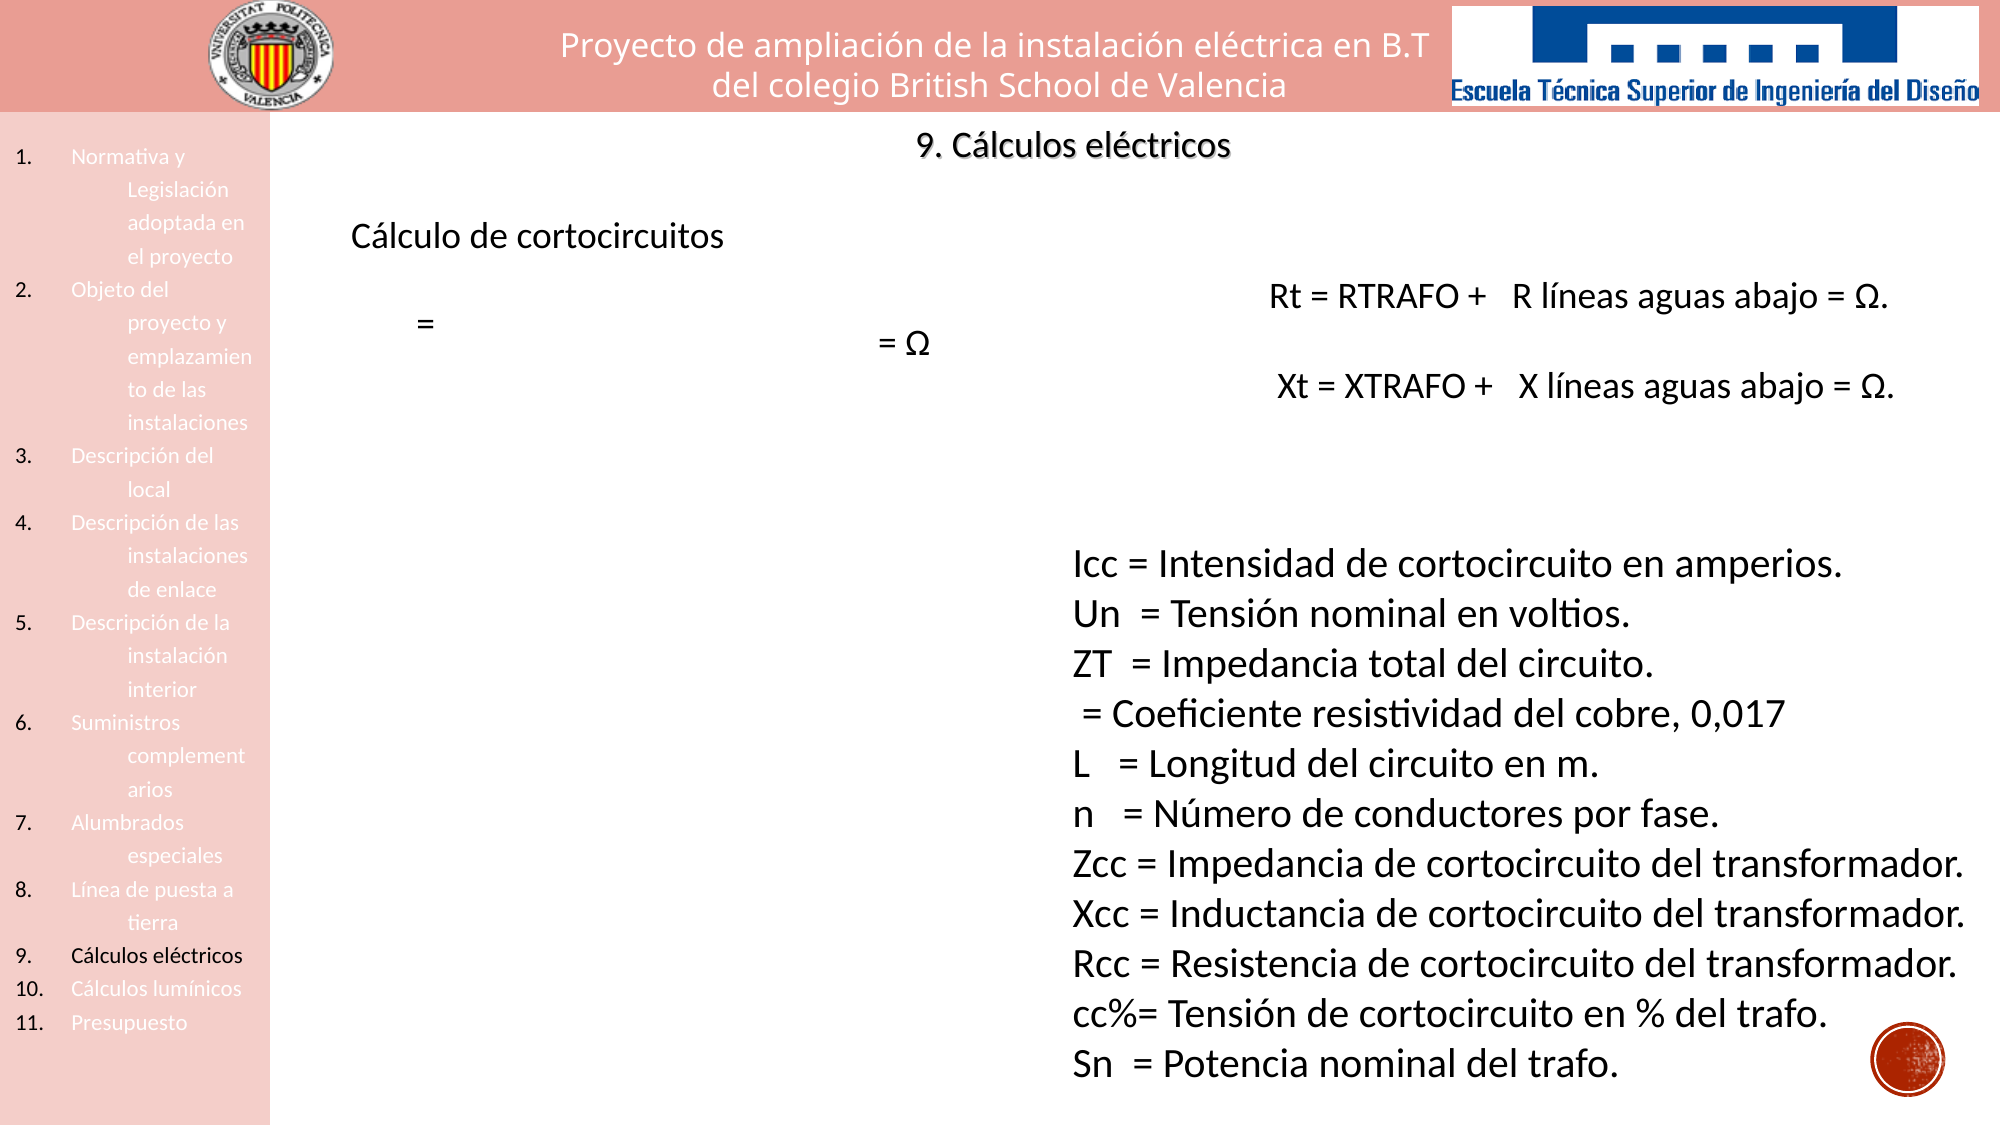

Proyecto de ampliación de la instalación eléctrica en B.T
del colegio British School de Valencia
Normativa y Legislación adoptada en el proyecto
Objeto del proyecto y emplazamiento de las instalaciones
Descripción del local
Descripción de las instalaciones de enlace
Descripción de la instalación interior
Suministros complementarios
Alumbrados especiales
Línea de puesta a tierra
Cálculos eléctricos
Cálculos lumínicos
Presupuesto
9. Cálculos eléctricos
Cálculo de cortocircuitos
 Rt = RTRAFO + R líneas aguas abajo = Ω.
 Xt = XTRAFO + X líneas aguas abajo = Ω.
 =
 = Ω
Icc = Intensidad de cortocircuito en amperios.
Un = Tensión nominal en voltios.
ZT = Impedancia total del circuito.
 = Coeficiente resistividad del cobre, 0,017
L = Longitud del circuito en m.
n = Número de conductores por fase.
Zcc = Impedancia de cortocircuito del transformador.
Xcc = Inductancia de cortocircuito del transformador.
Rcc = Resistencia de cortocircuito del transformador.
cc%= Tensión de cortocircuito en % del trafo.
Sn = Potencia nominal del trafo.